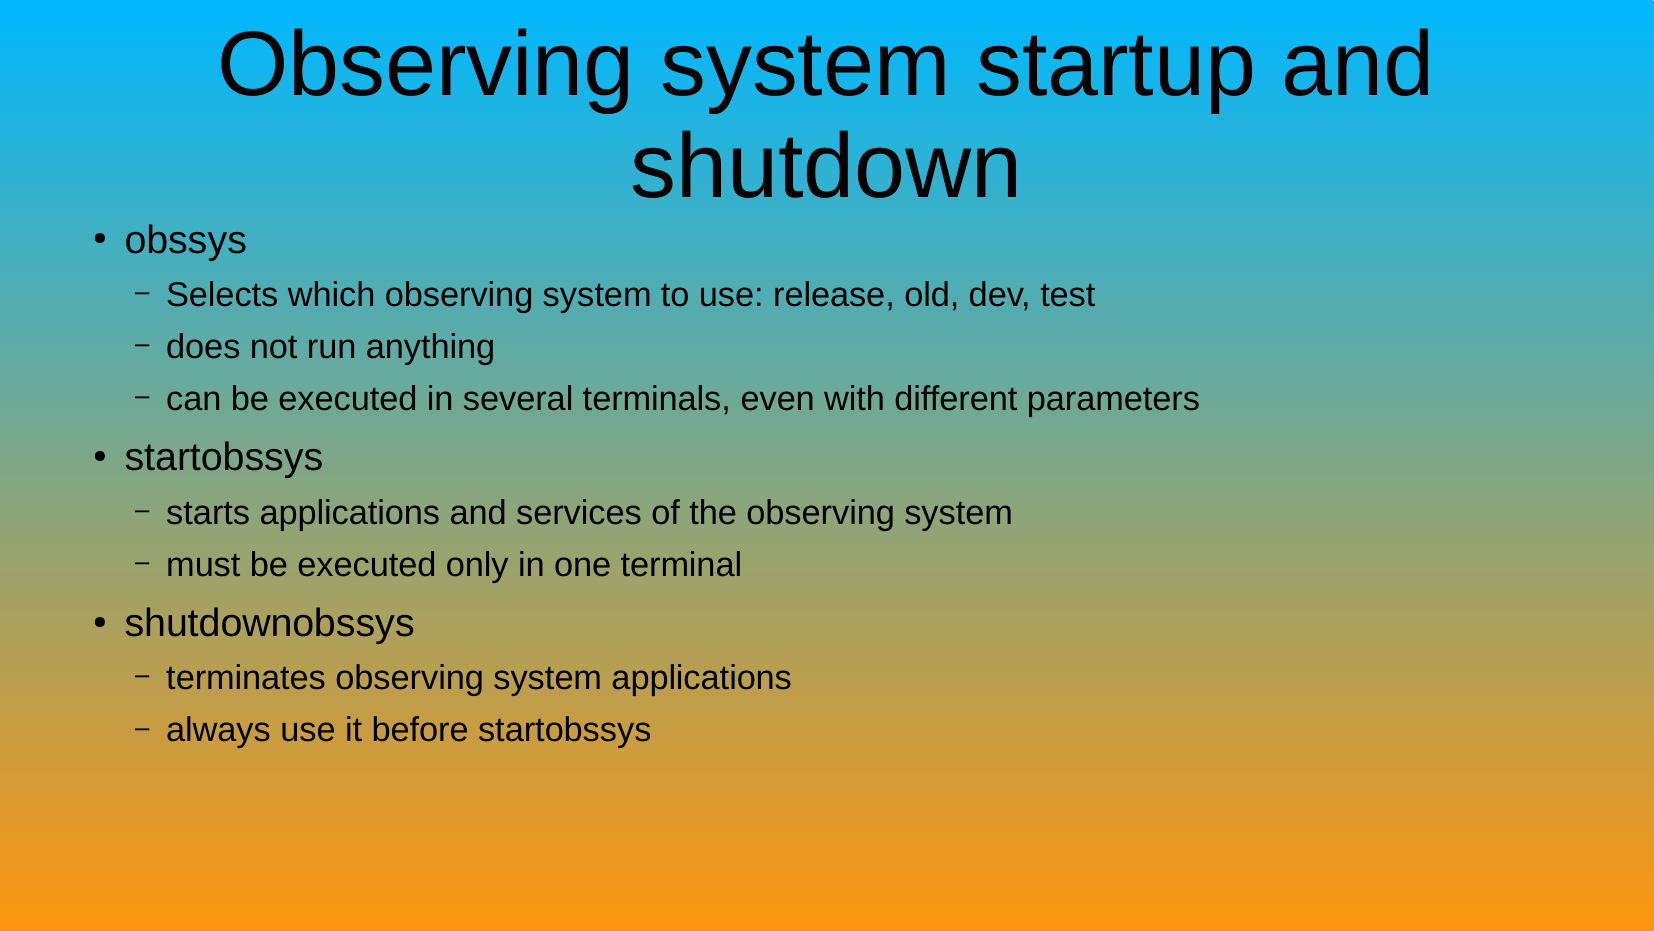

# Observing system startup and shutdown
obssys
Selects which observing system to use: release, old, dev, test
does not run anything
can be executed in several terminals, even with different parameters
startobssys
starts applications and services of the observing system
must be executed only in one terminal
shutdownobssys
terminates observing system applications
always use it before startobssys